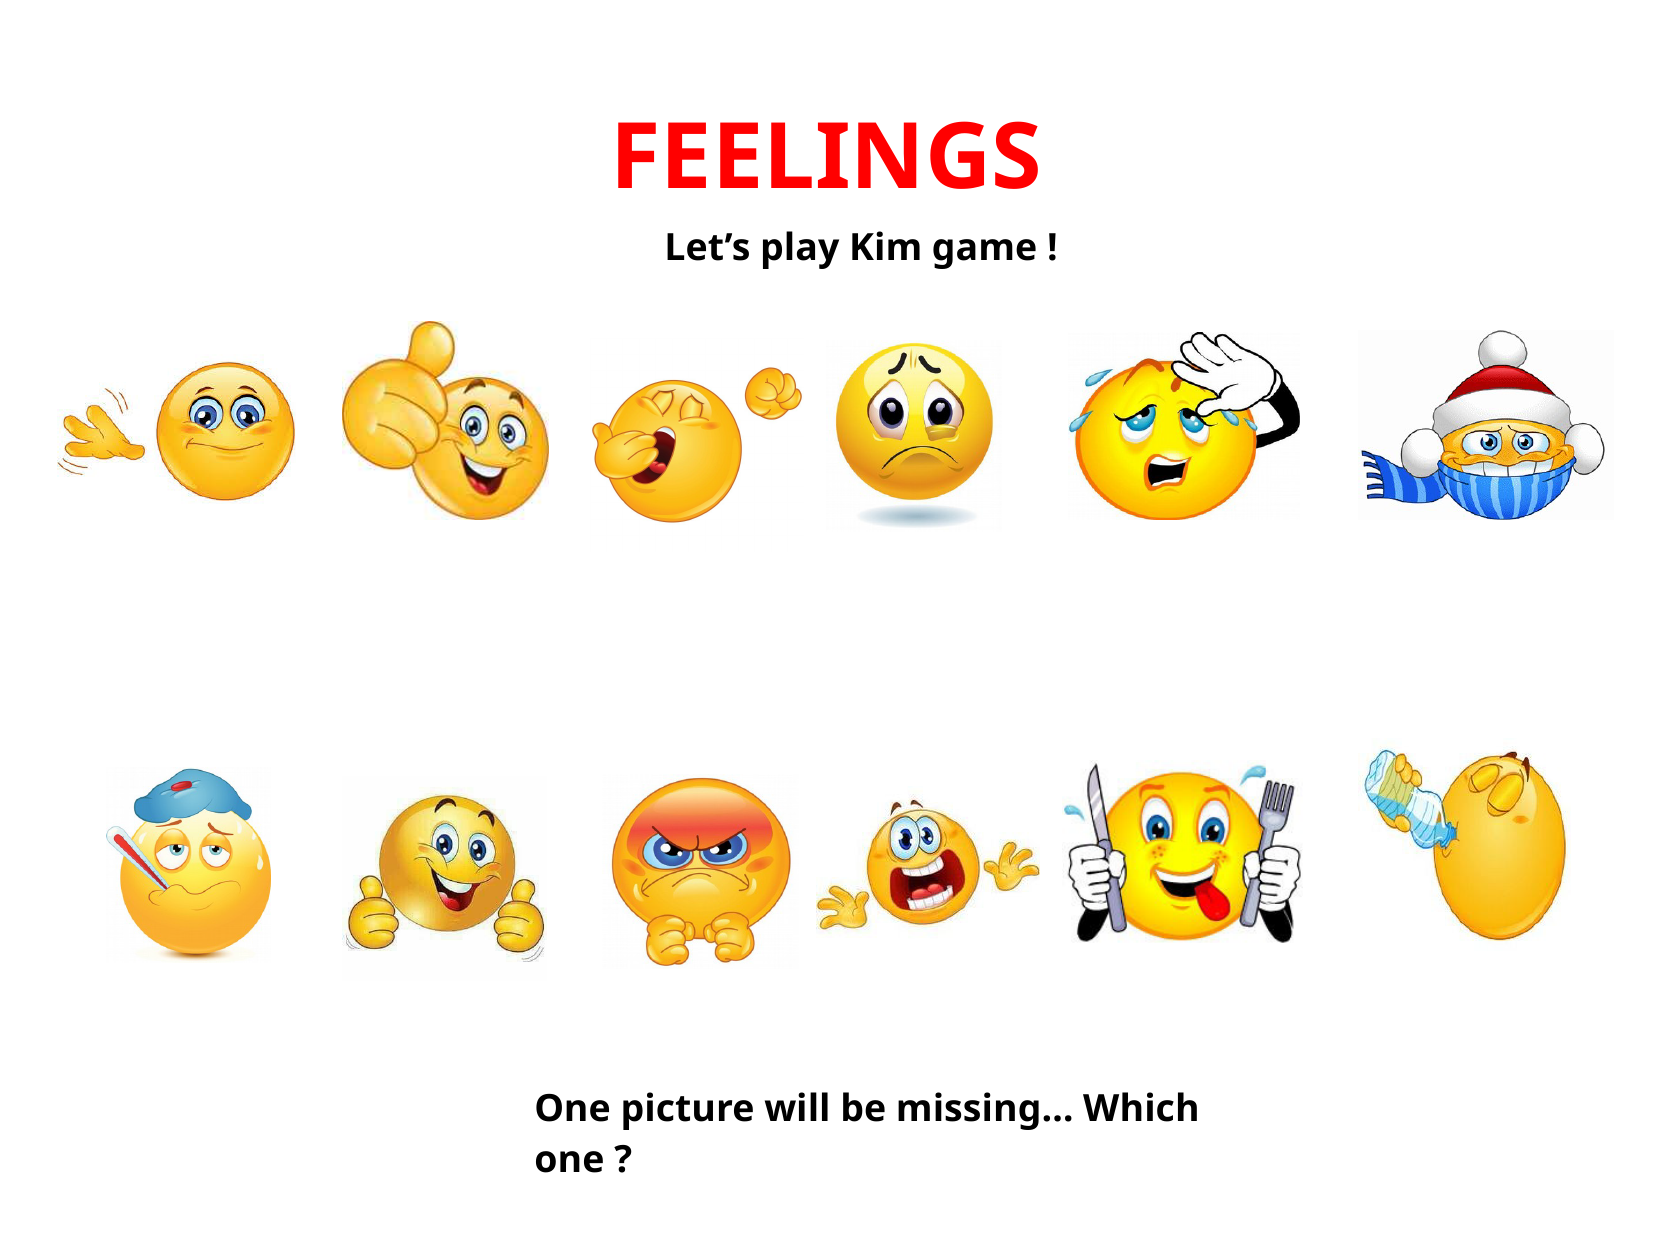

# FEELINGS
Let’s play Kim game !
One picture will be missing… Which one ?